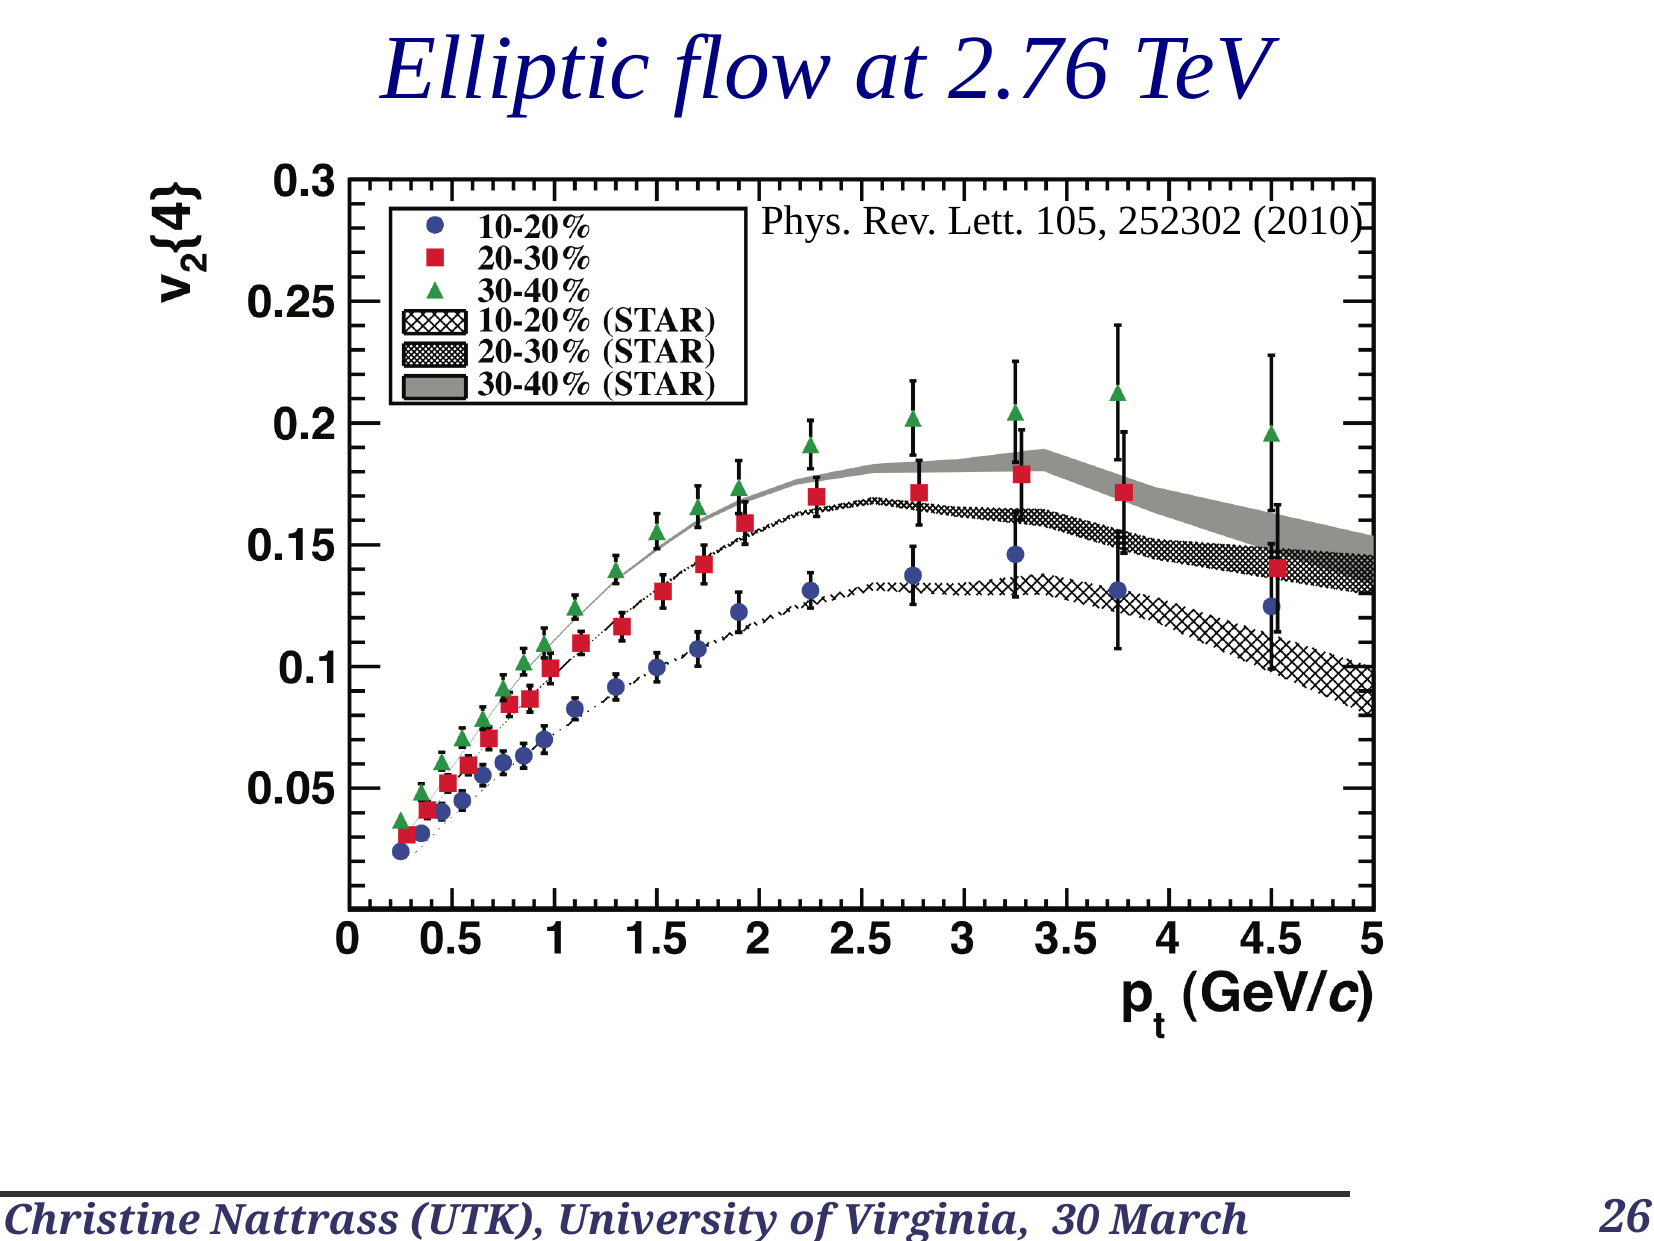

Elliptic flow at 2.76 TeV
Phys. Rev. Lett. 105, 252302 (2010)